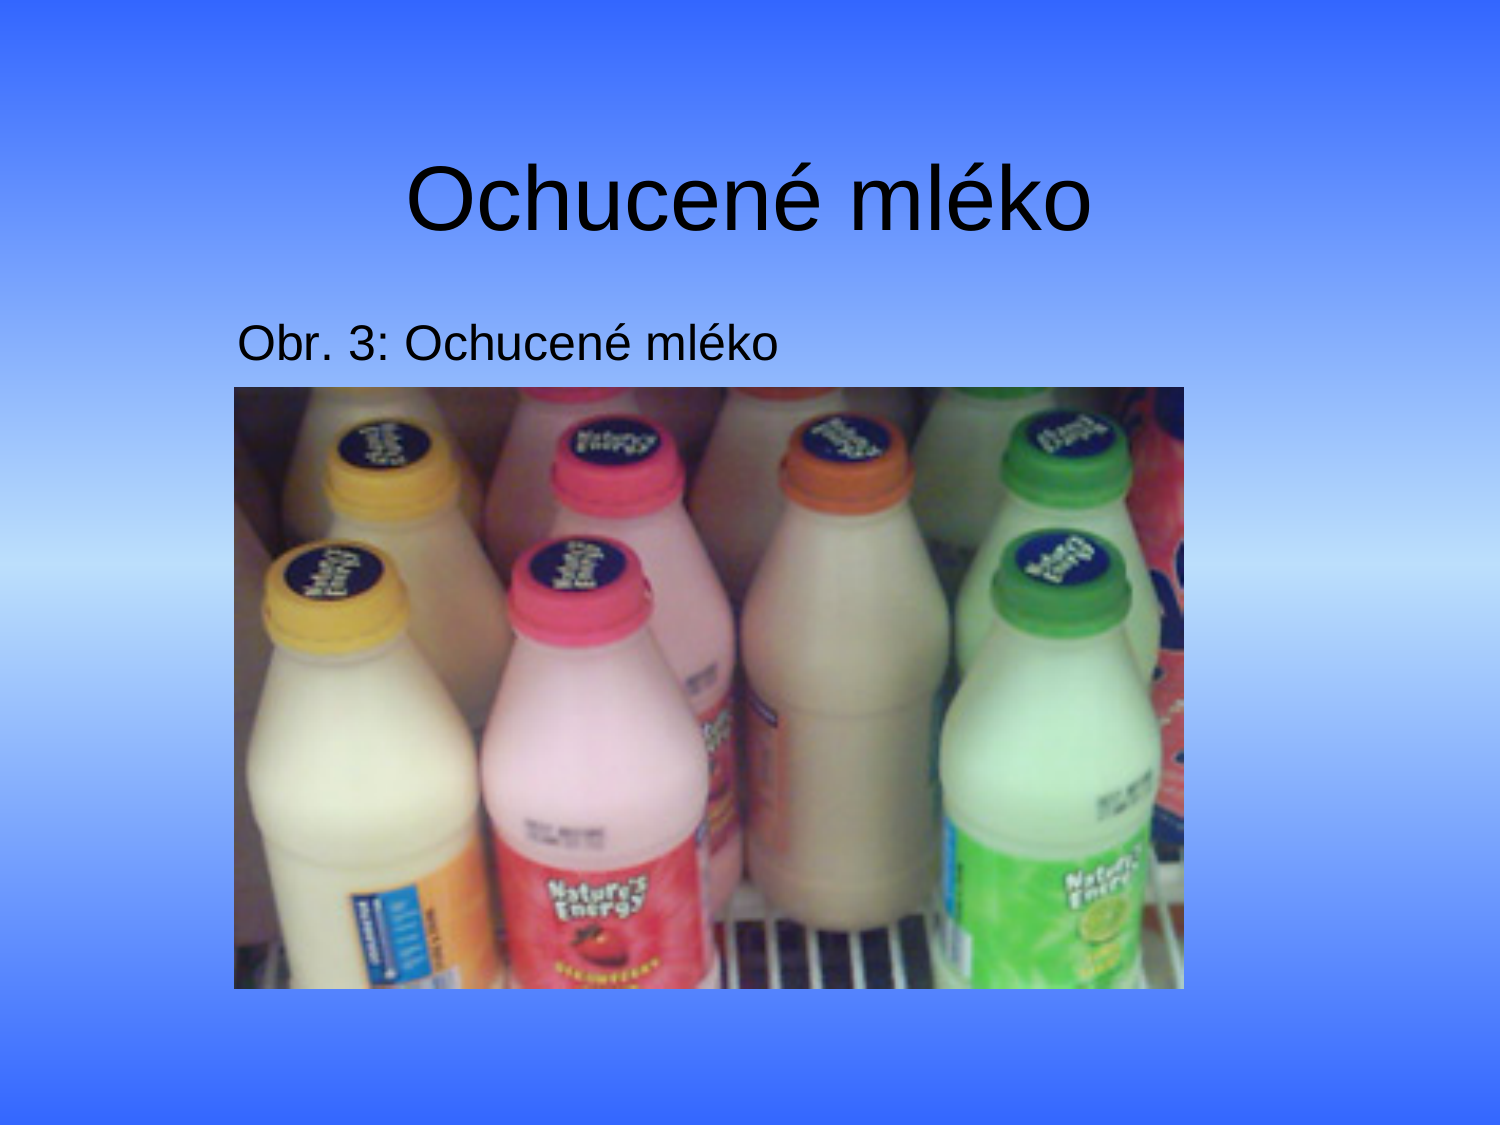

# Ochucené mléko
Obr. 3: Ochucené mléko